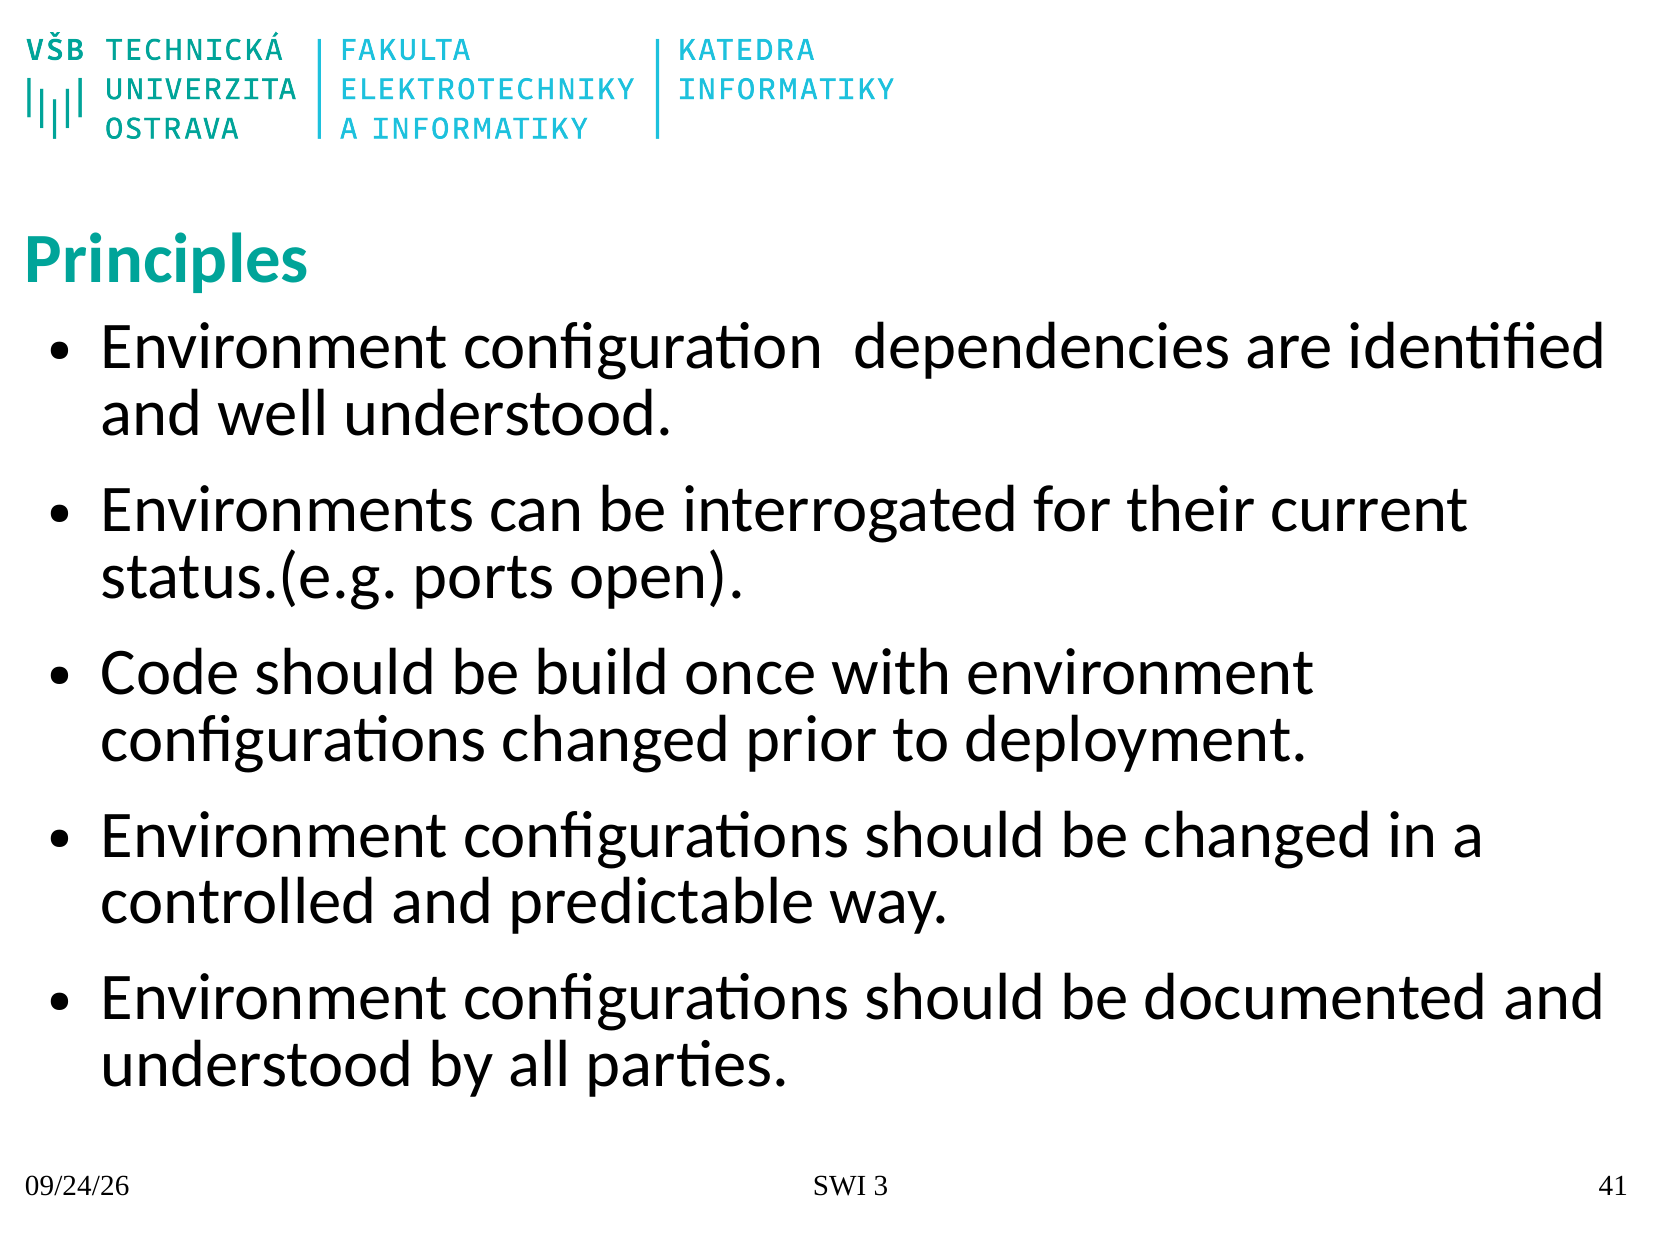

# Principles
Environment configuration dependencies are identified and well understood.
Environments can be interrogated for their current status.(e.g. ports open).
Code should be build once with environment configurations changed prior to deployment.
Environment configurations should be changed in a controlled and predictable way.
Environment configurations should be documented and understood by all parties.
SWI 3
41